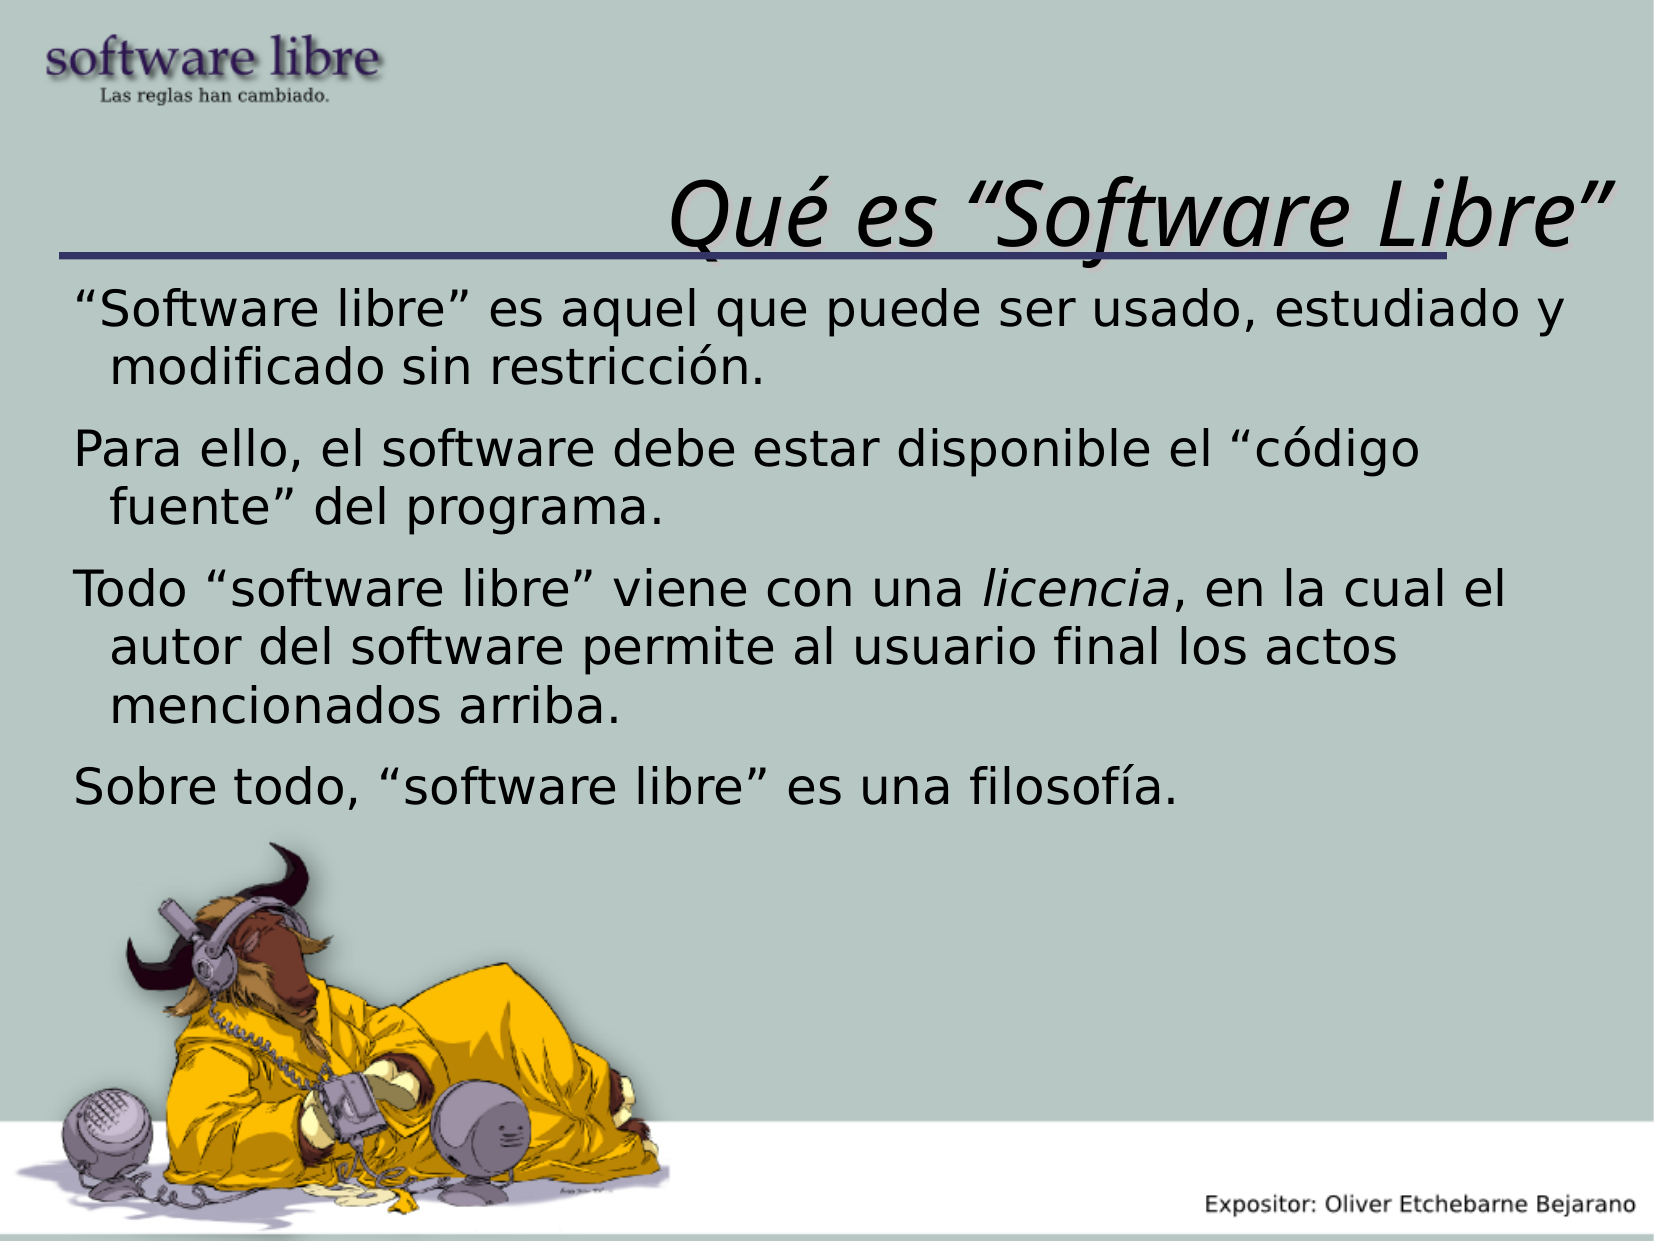

Qué es “Software Libre”
“Software libre” es aquel que puede ser usado, estudiado y modificado sin restricción.
Para ello, el software debe estar disponible el “código fuente” del programa.
Todo “software libre” viene con una licencia, en la cual el autor del software permite al usuario final los actos mencionados arriba.
Sobre todo, “software libre” es una filosofía.